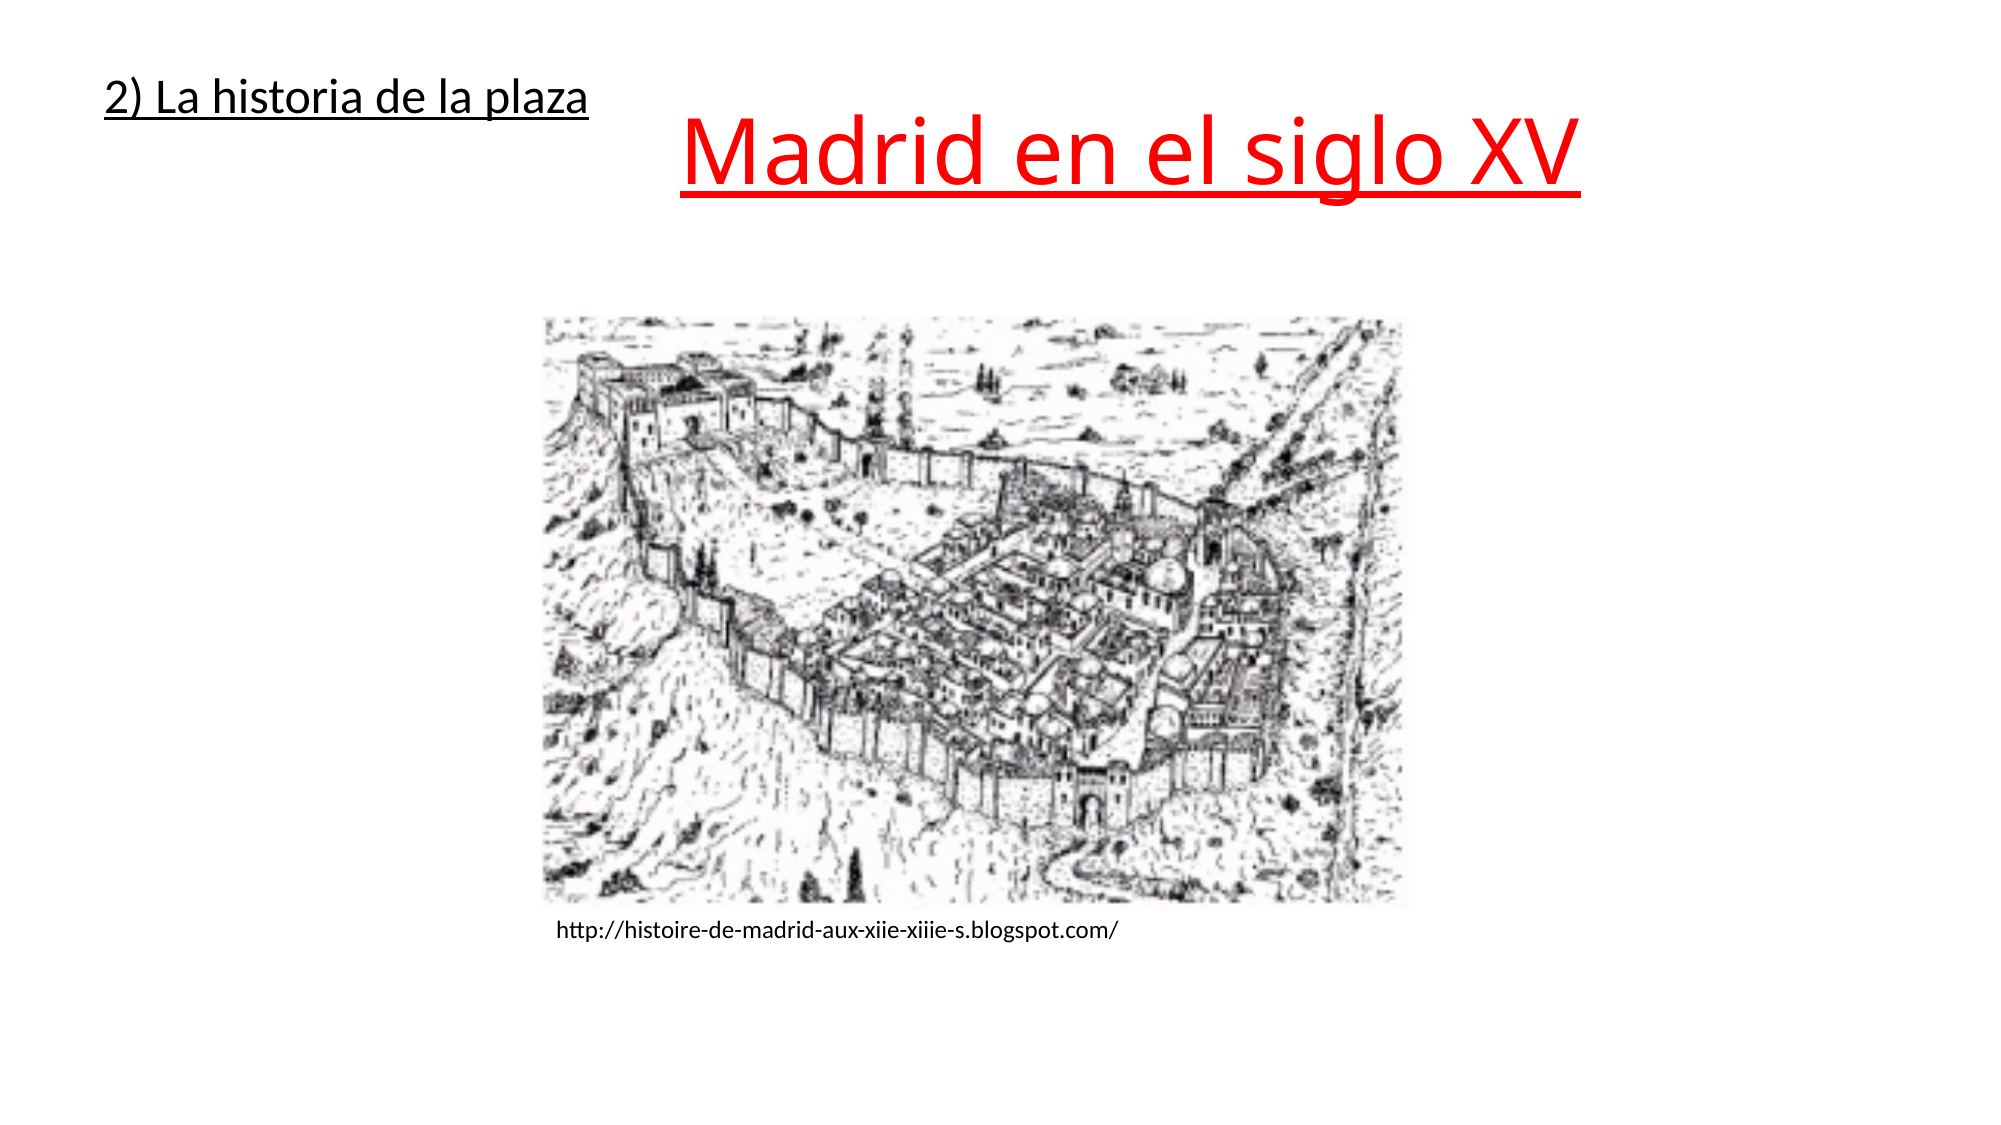

2) La historia de la plaza
# Madrid en el siglo XV
http://histoire-de-madrid-aux-xiie-xiiie-s.blogspot.com/